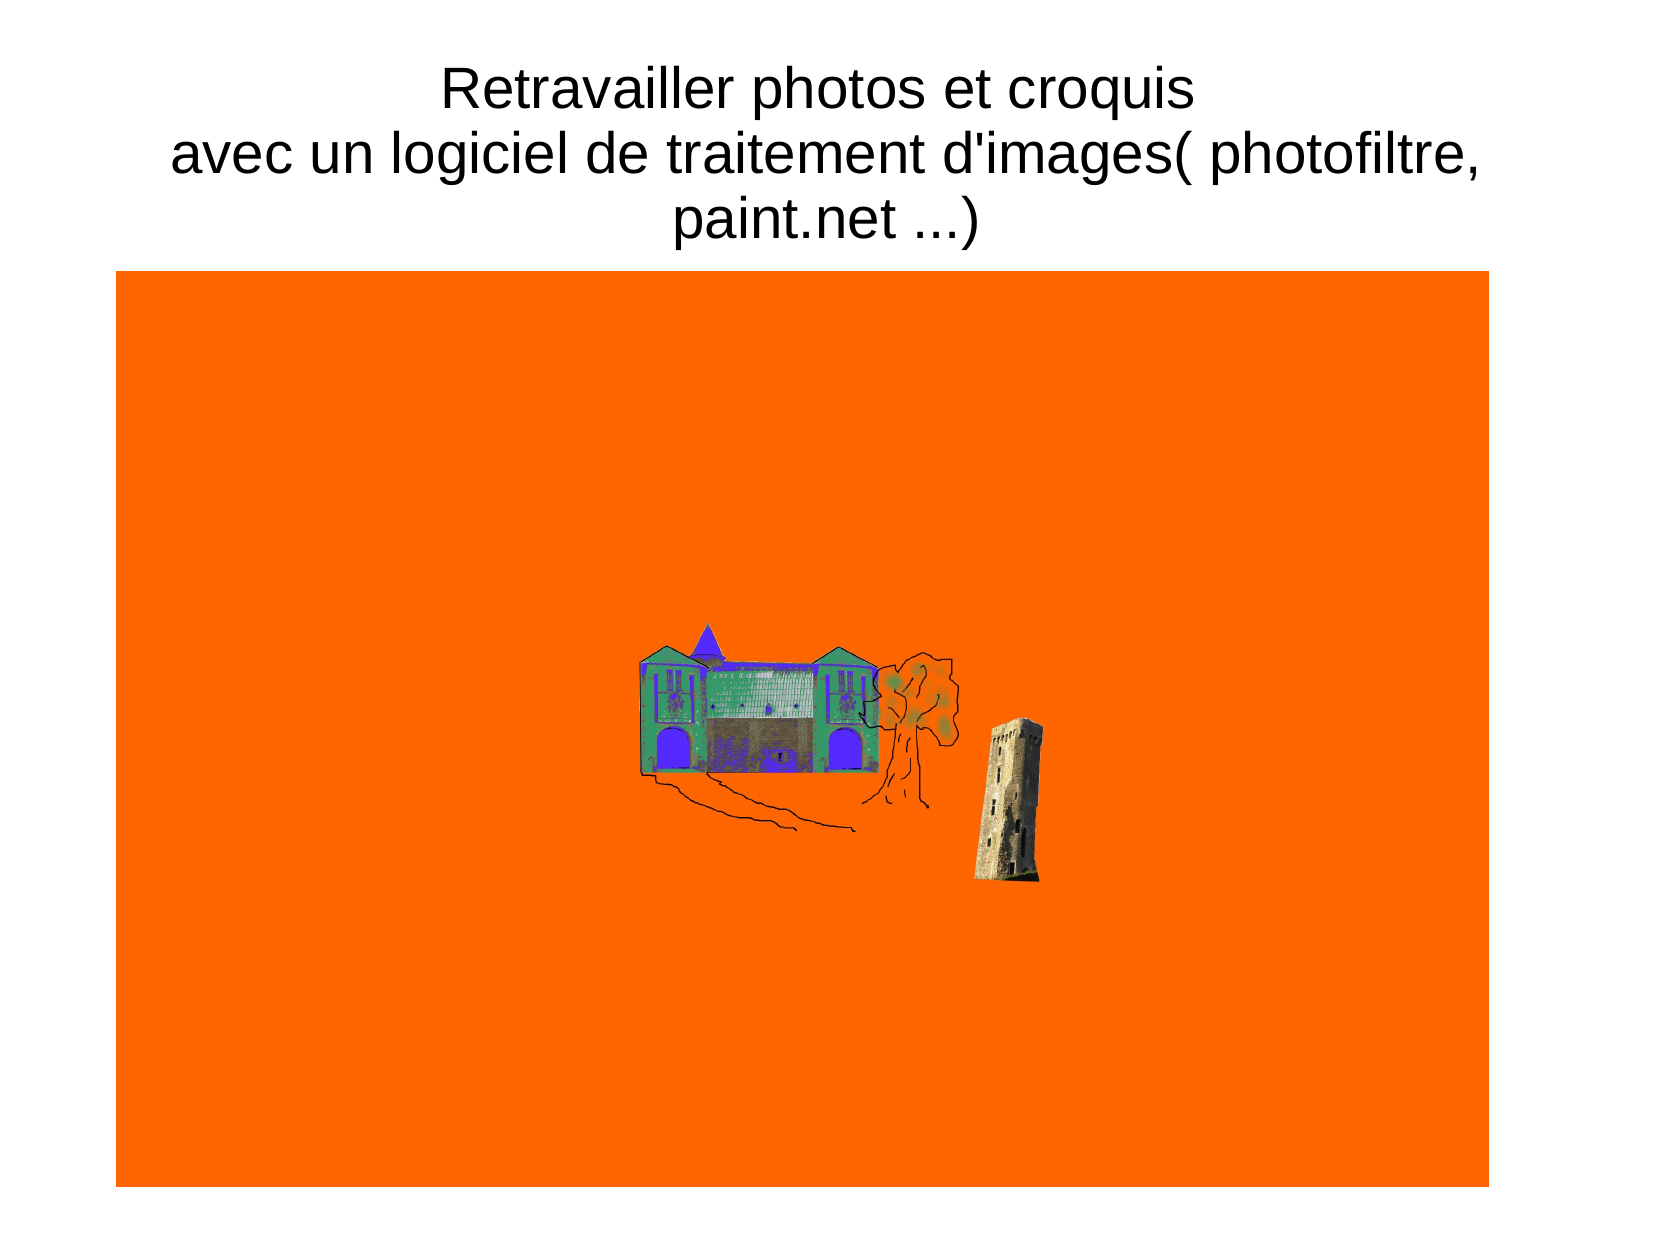

# Retravailler photos et croquis avec un logiciel de traitement d'images( photofiltre, paint.net ...)